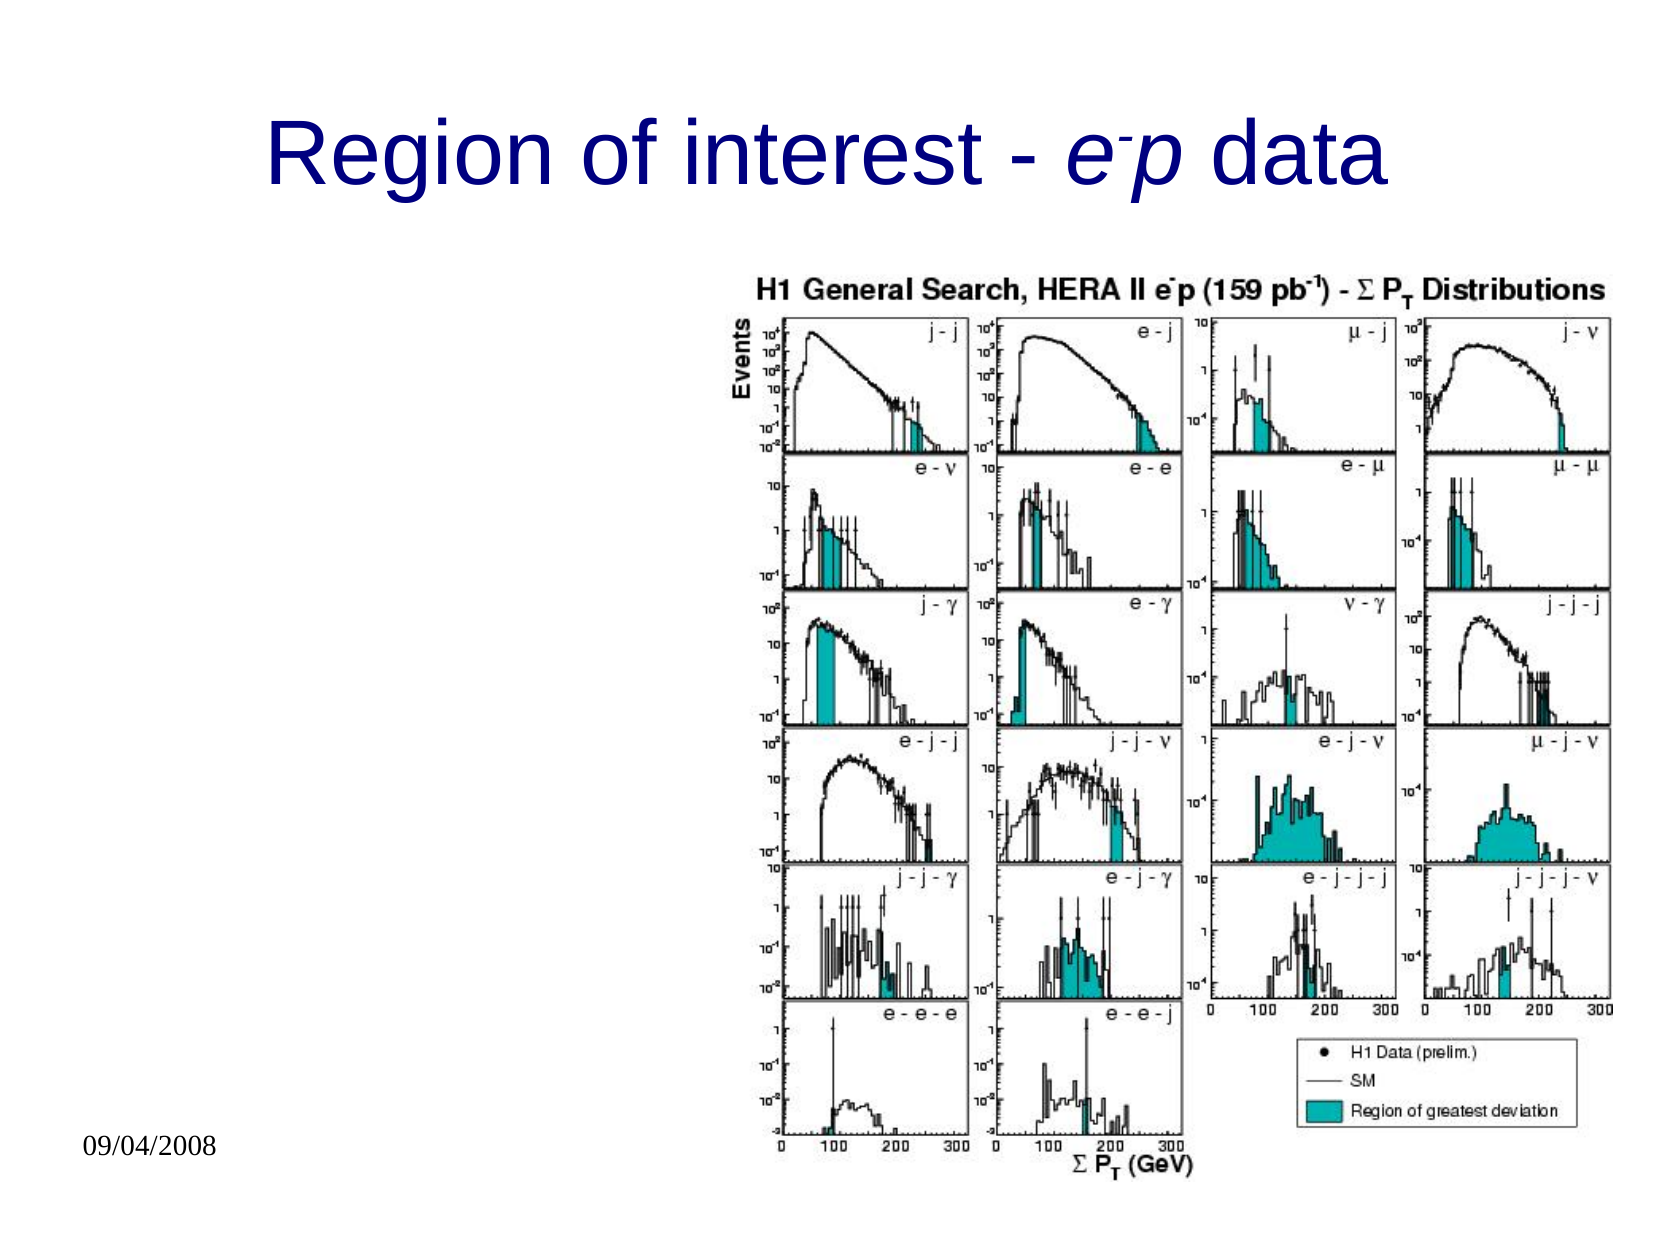

# Region of interest - e-p data
09/04/2008
A. Parenti
48